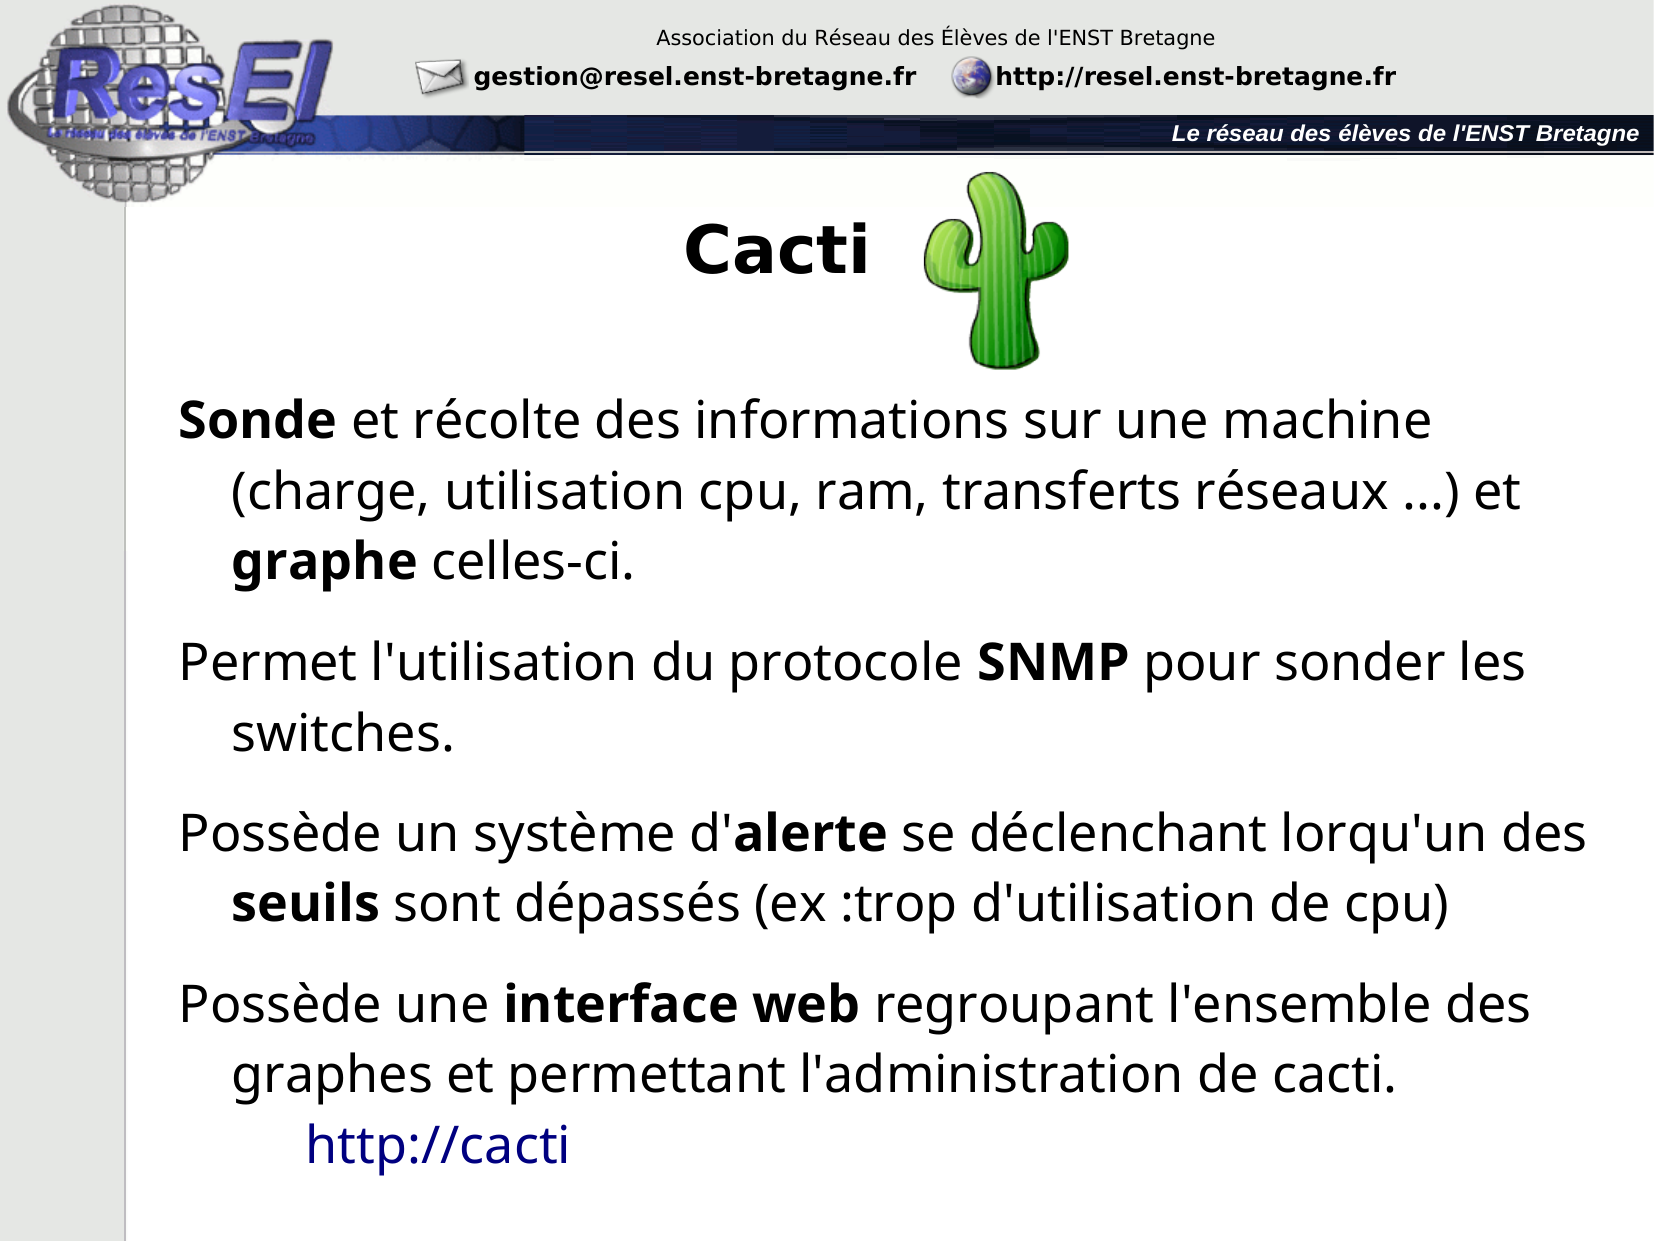

# Cacti
Sonde et récolte des informations sur une machine (charge, utilisation cpu, ram, transferts réseaux ...) et graphe celles-ci.
Permet l'utilisation du protocole SNMP pour sonder les switches.
Possède un système d'alerte se déclenchant lorqu'un des seuils sont dépassés (ex :trop d'utilisation de cpu)
Possède une interface web regroupant l'ensemble des graphes et permettant l'administration de cacti.
	http://cacti